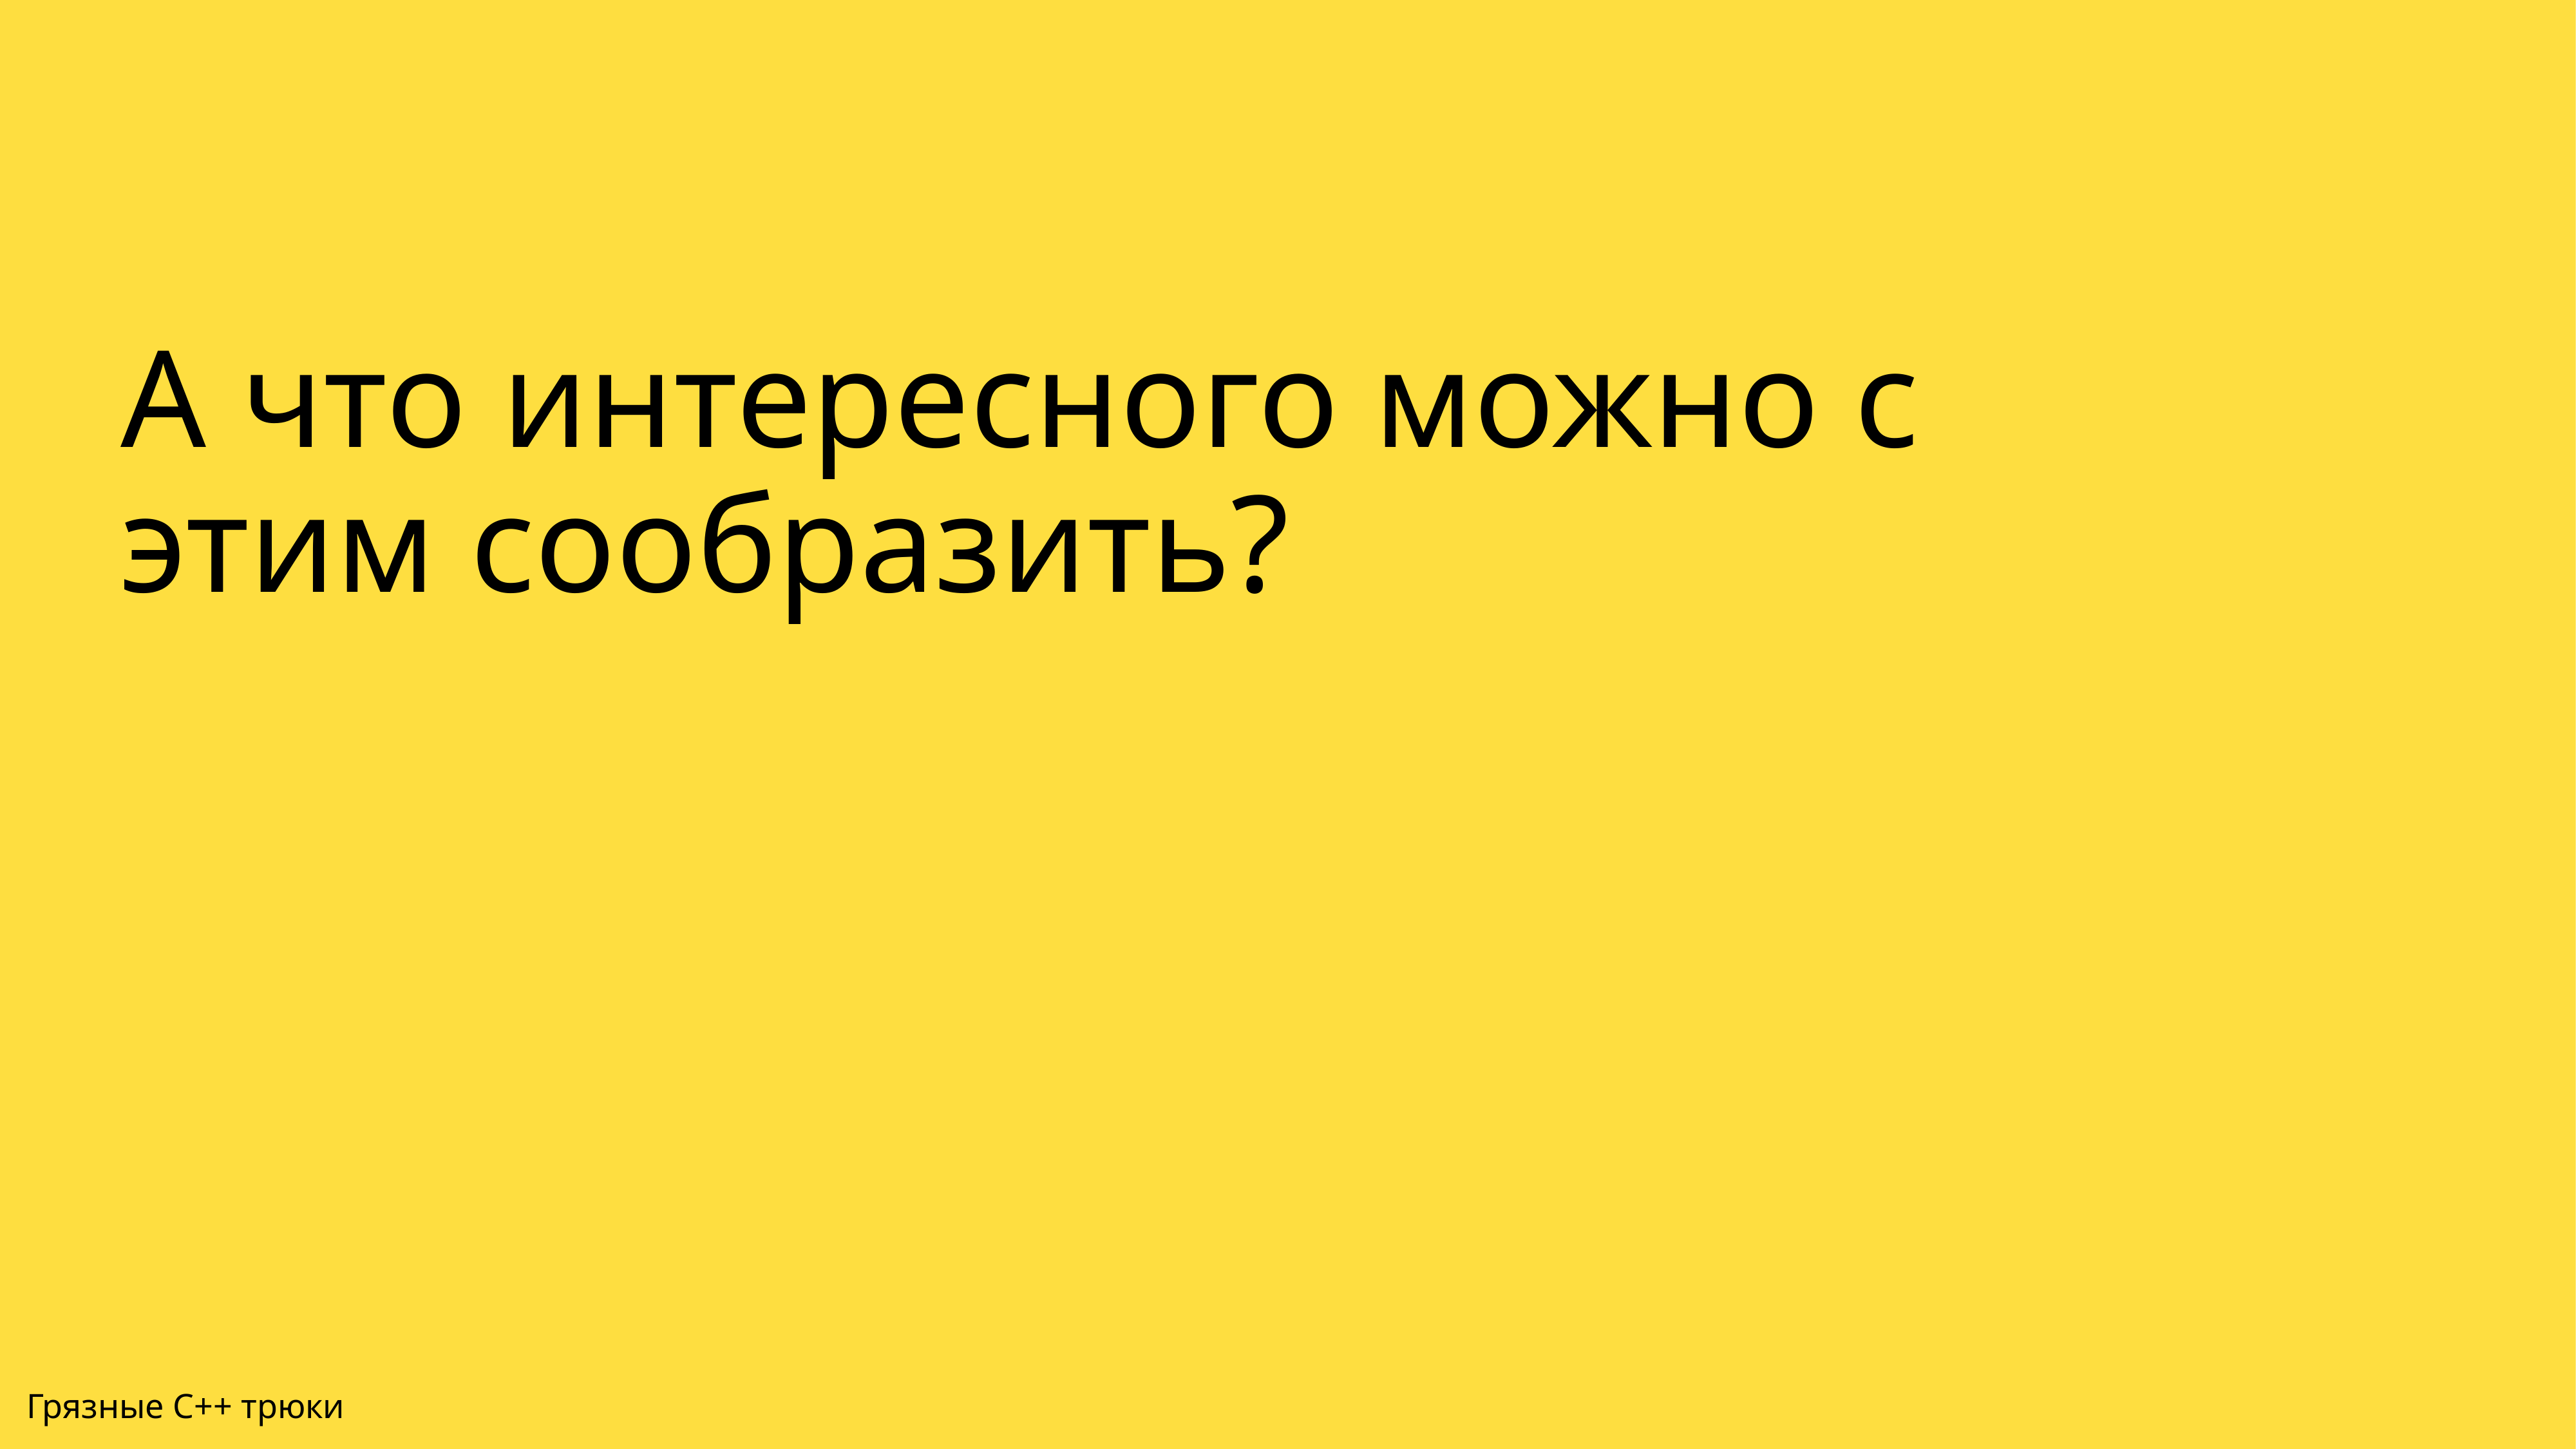

# А что интересного можно с этим сообразить?
Грязные C++ трюки